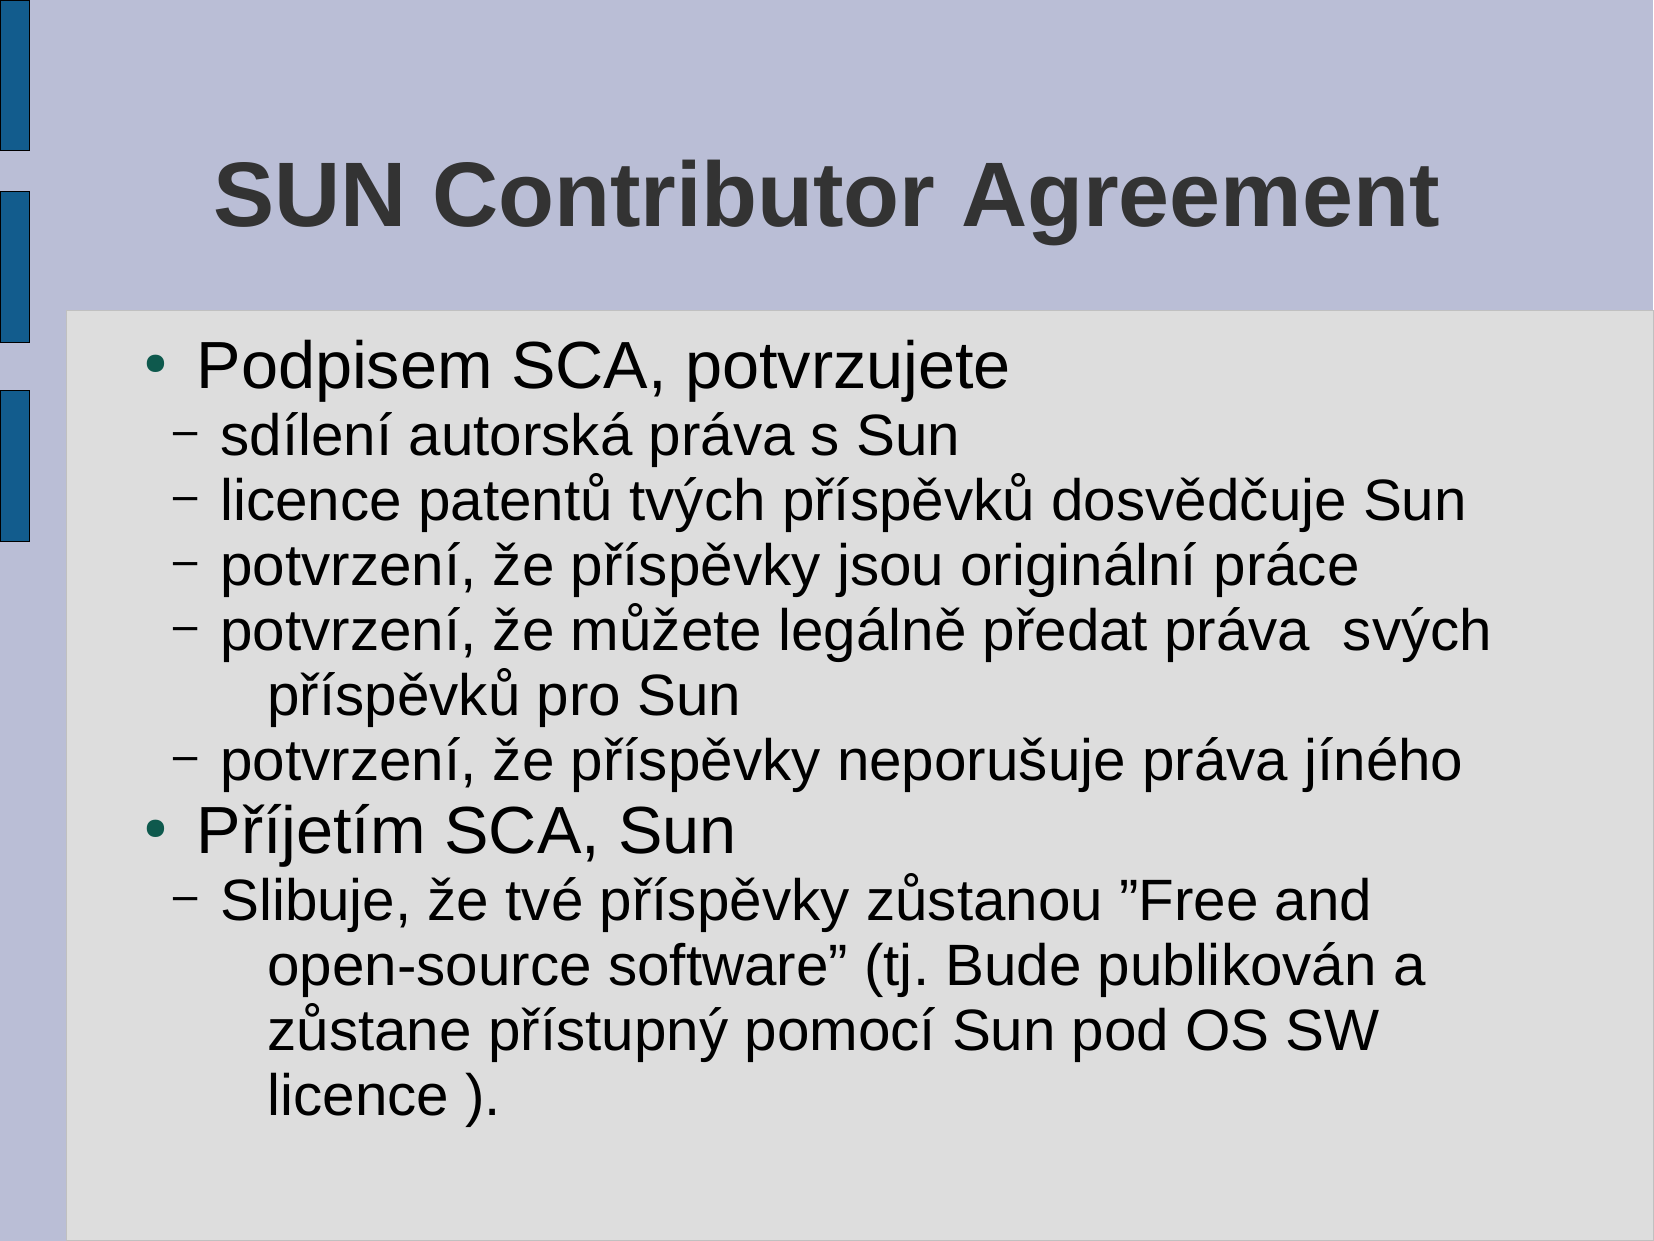

# SUN Contributor Agreement
Podpisem SCA, potvrzujete
sdílení autorská práva s Sun
licence patentů tvých příspěvků dosvědčuje Sun
potvrzení, že příspěvky jsou originální práce
potvrzení, že můžete legálně předat práva svých příspěvků pro Sun
potvrzení, že příspěvky neporušuje práva jíného
Příjetím SCA, Sun
Slibuje, že tvé příspěvky zůstanou ”Free and open-source software” (tj. Bude publikován a zůstane přístupný pomocí Sun pod OS SW licence ).